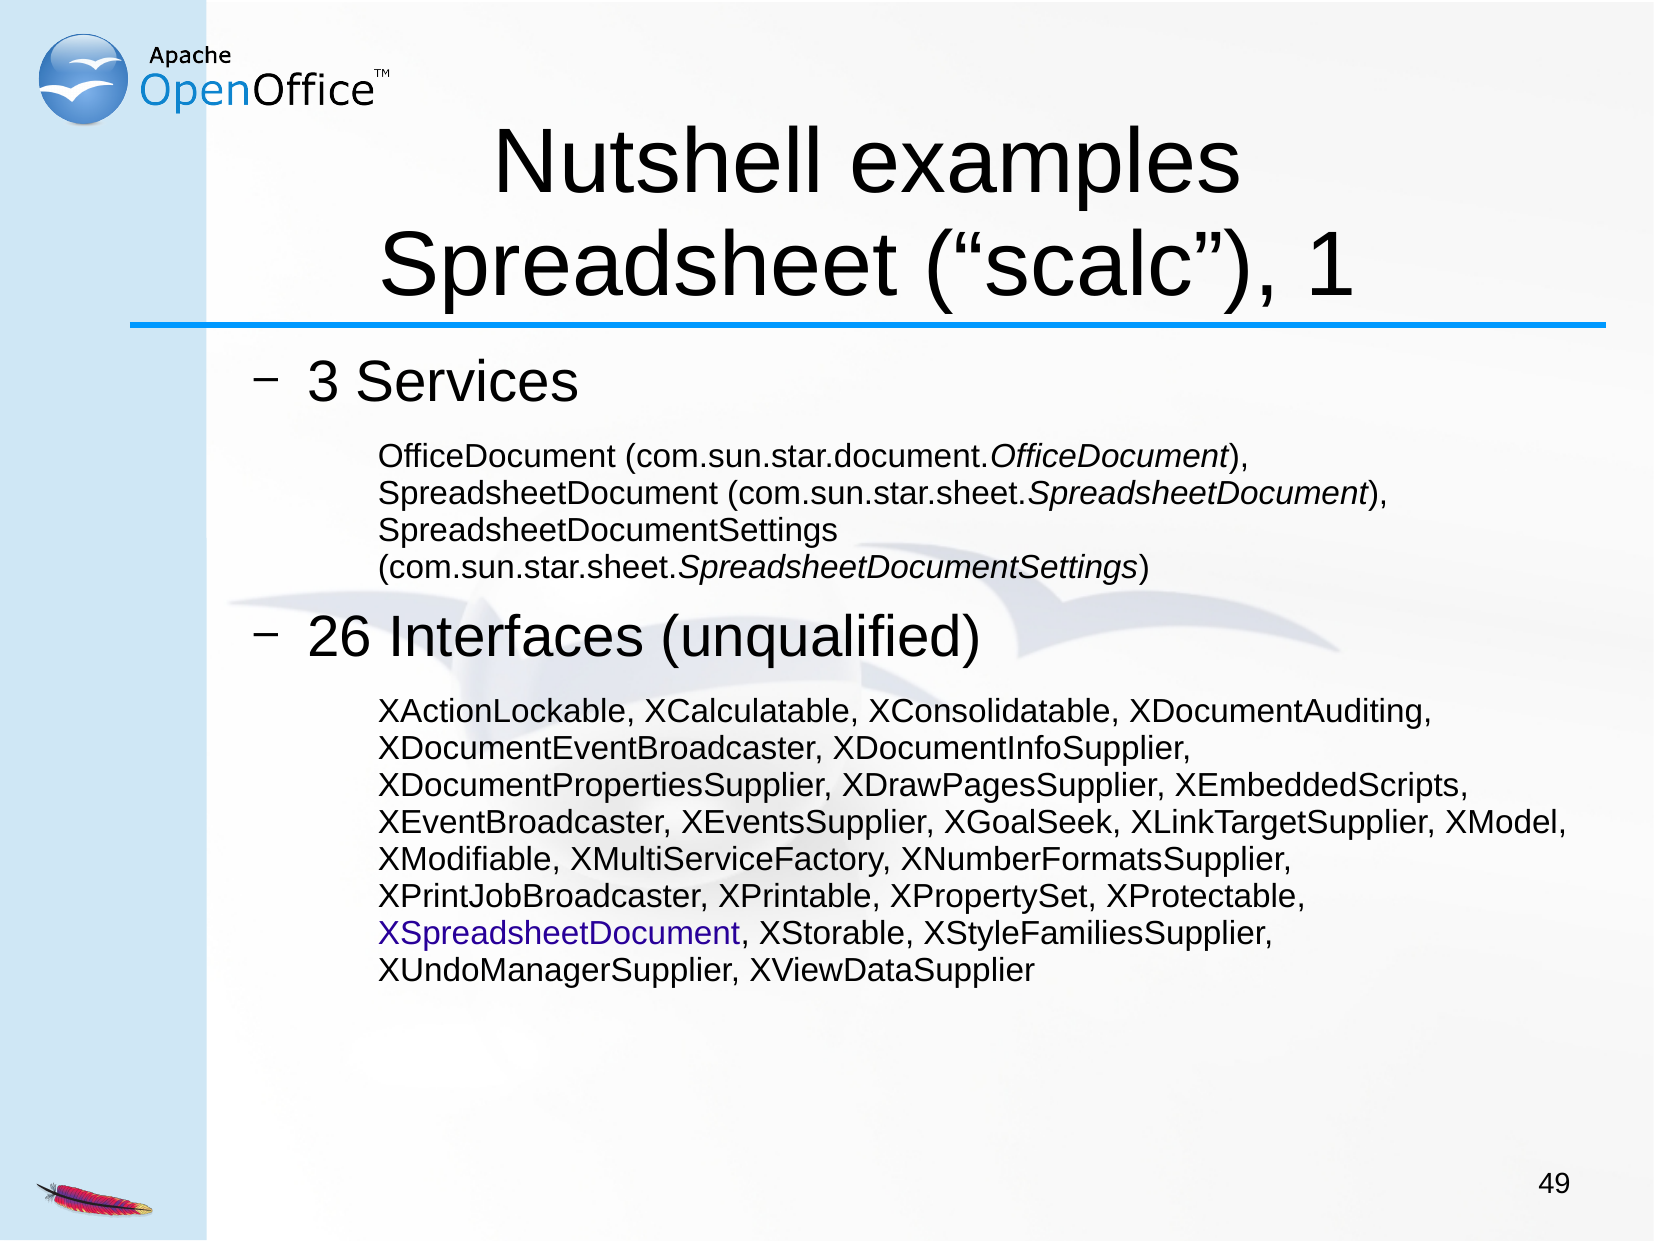

# Nutshell examples Spreadsheet (“scalc”), 1
3 Services
OfficeDocument (com.sun.star.document.OfficeDocument), SpreadsheetDocument (com.sun.star.sheet.SpreadsheetDocument), SpreadsheetDocumentSettings (com.sun.star.sheet.SpreadsheetDocumentSettings)
26 Interfaces (unqualified)
XActionLockable, XCalculatable, XConsolidatable, XDocumentAuditing, XDocumentEventBroadcaster, XDocumentInfoSupplier, XDocumentPropertiesSupplier, XDrawPagesSupplier, XEmbeddedScripts, XEventBroadcaster, XEventsSupplier, XGoalSeek, XLinkTargetSupplier, XModel, XModifiable, XMultiServiceFactory, XNumberFormatsSupplier, XPrintJobBroadcaster, XPrintable, XPropertySet, XProtectable, XSpreadsheetDocument, XStorable, XStyleFamiliesSupplier, XUndoManagerSupplier, XViewDataSupplier
49